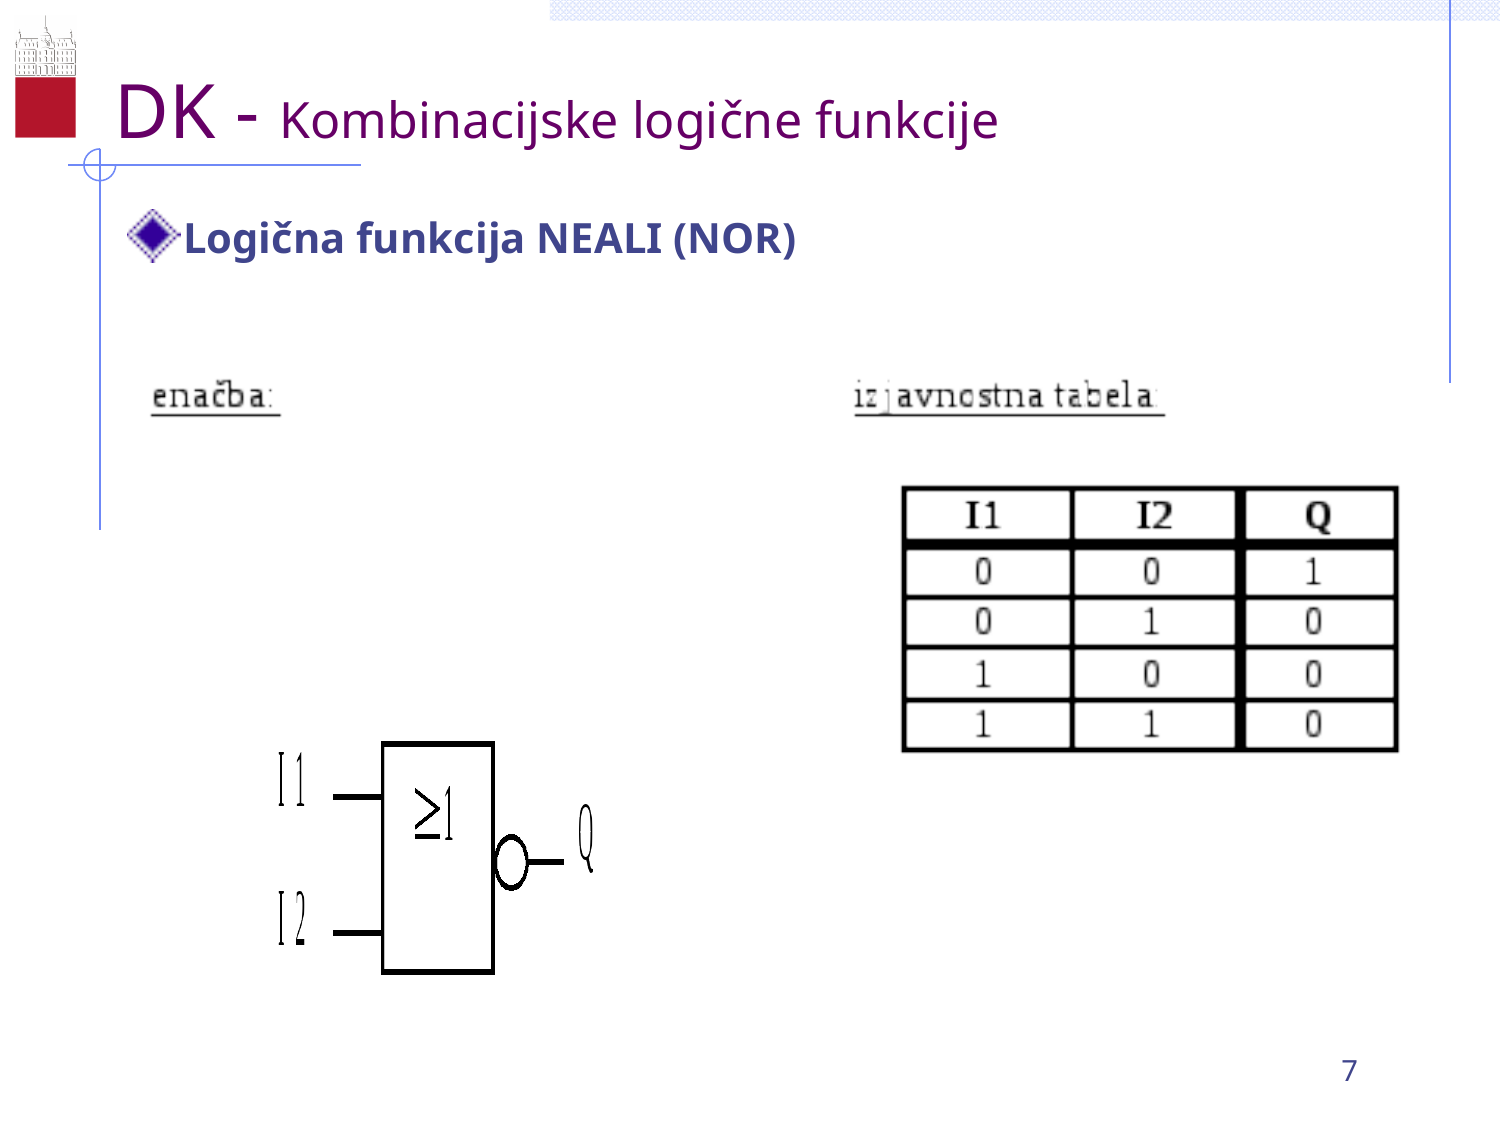

DK - Kombinacijske logične funkcije
# Logična funkcija NEALI (NOR)